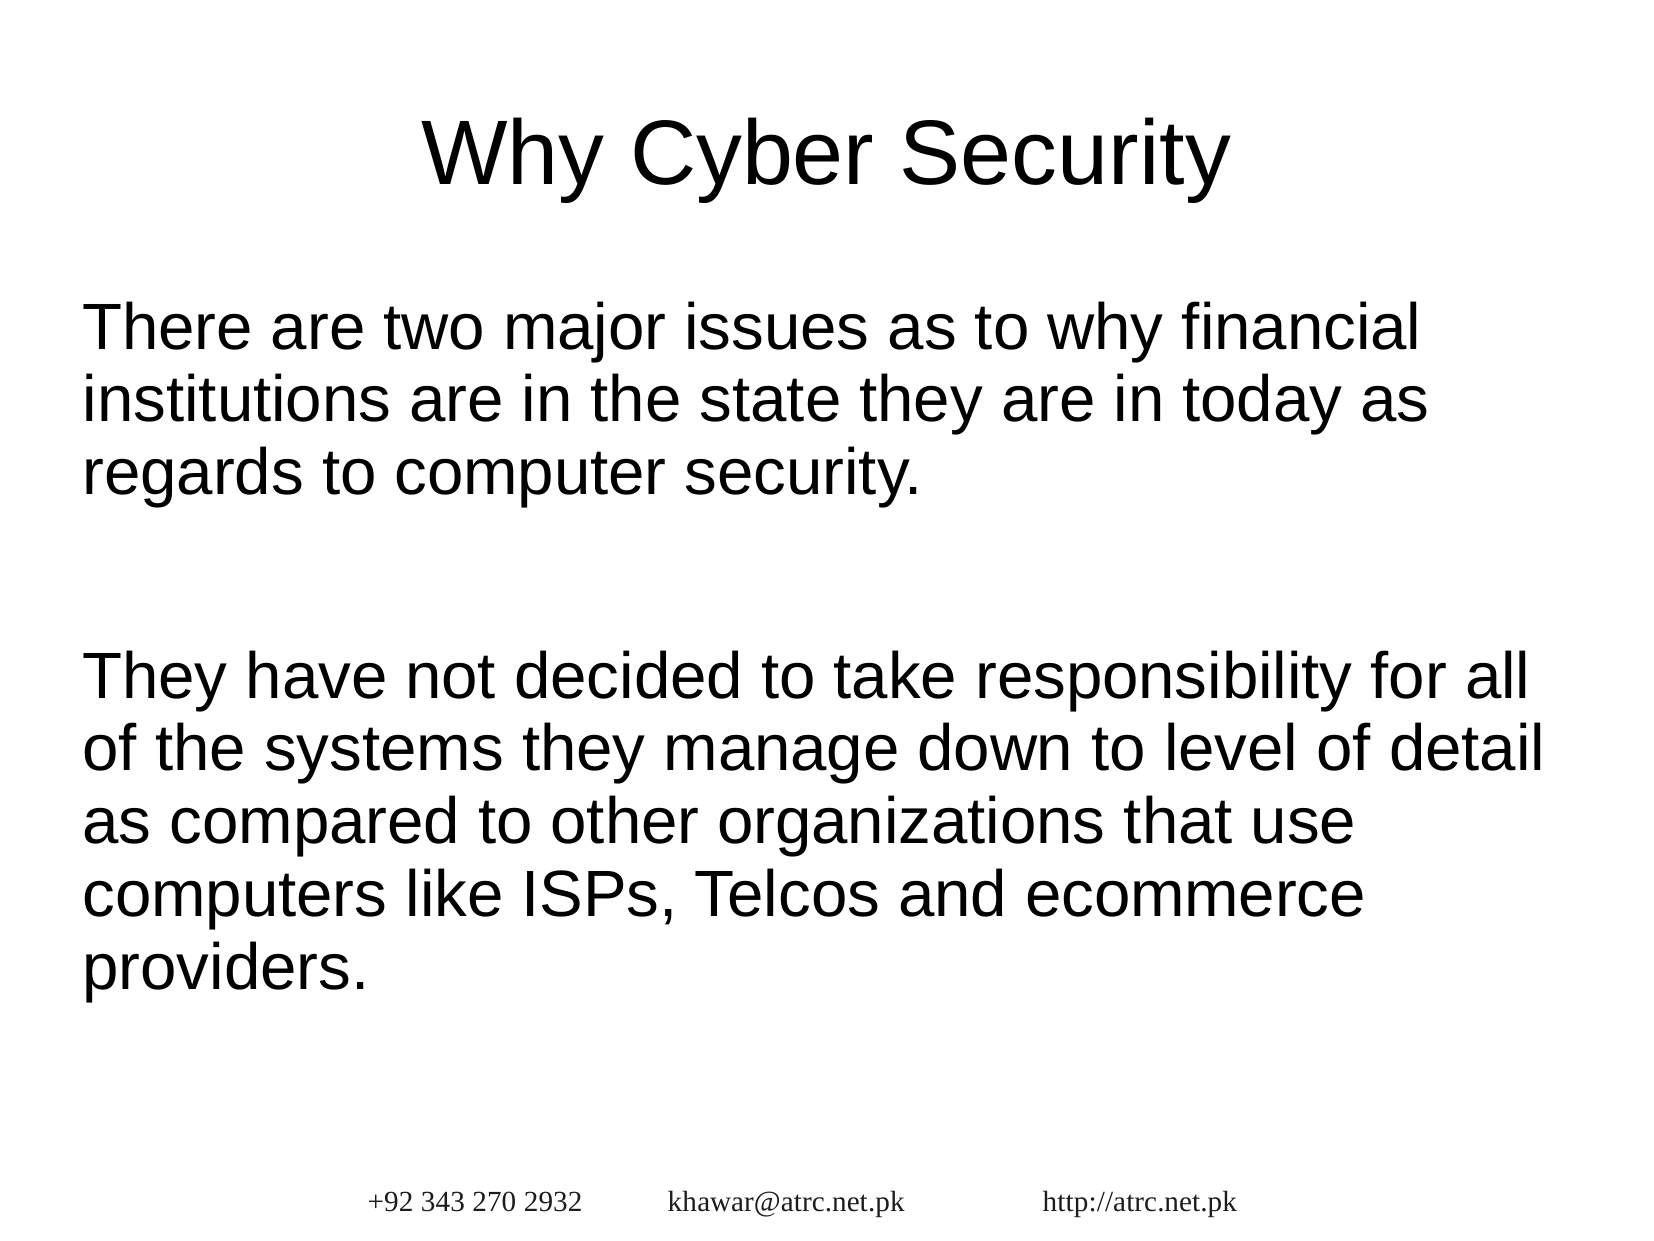

# Why Cyber Security
There are two major issues as to why financial institutions are in the state they are in today as regards to computer security.
They have not decided to take responsibility for all of the systems they manage down to level of detail as compared to other organizations that use computers like ISPs, Telcos and ecommerce providers.